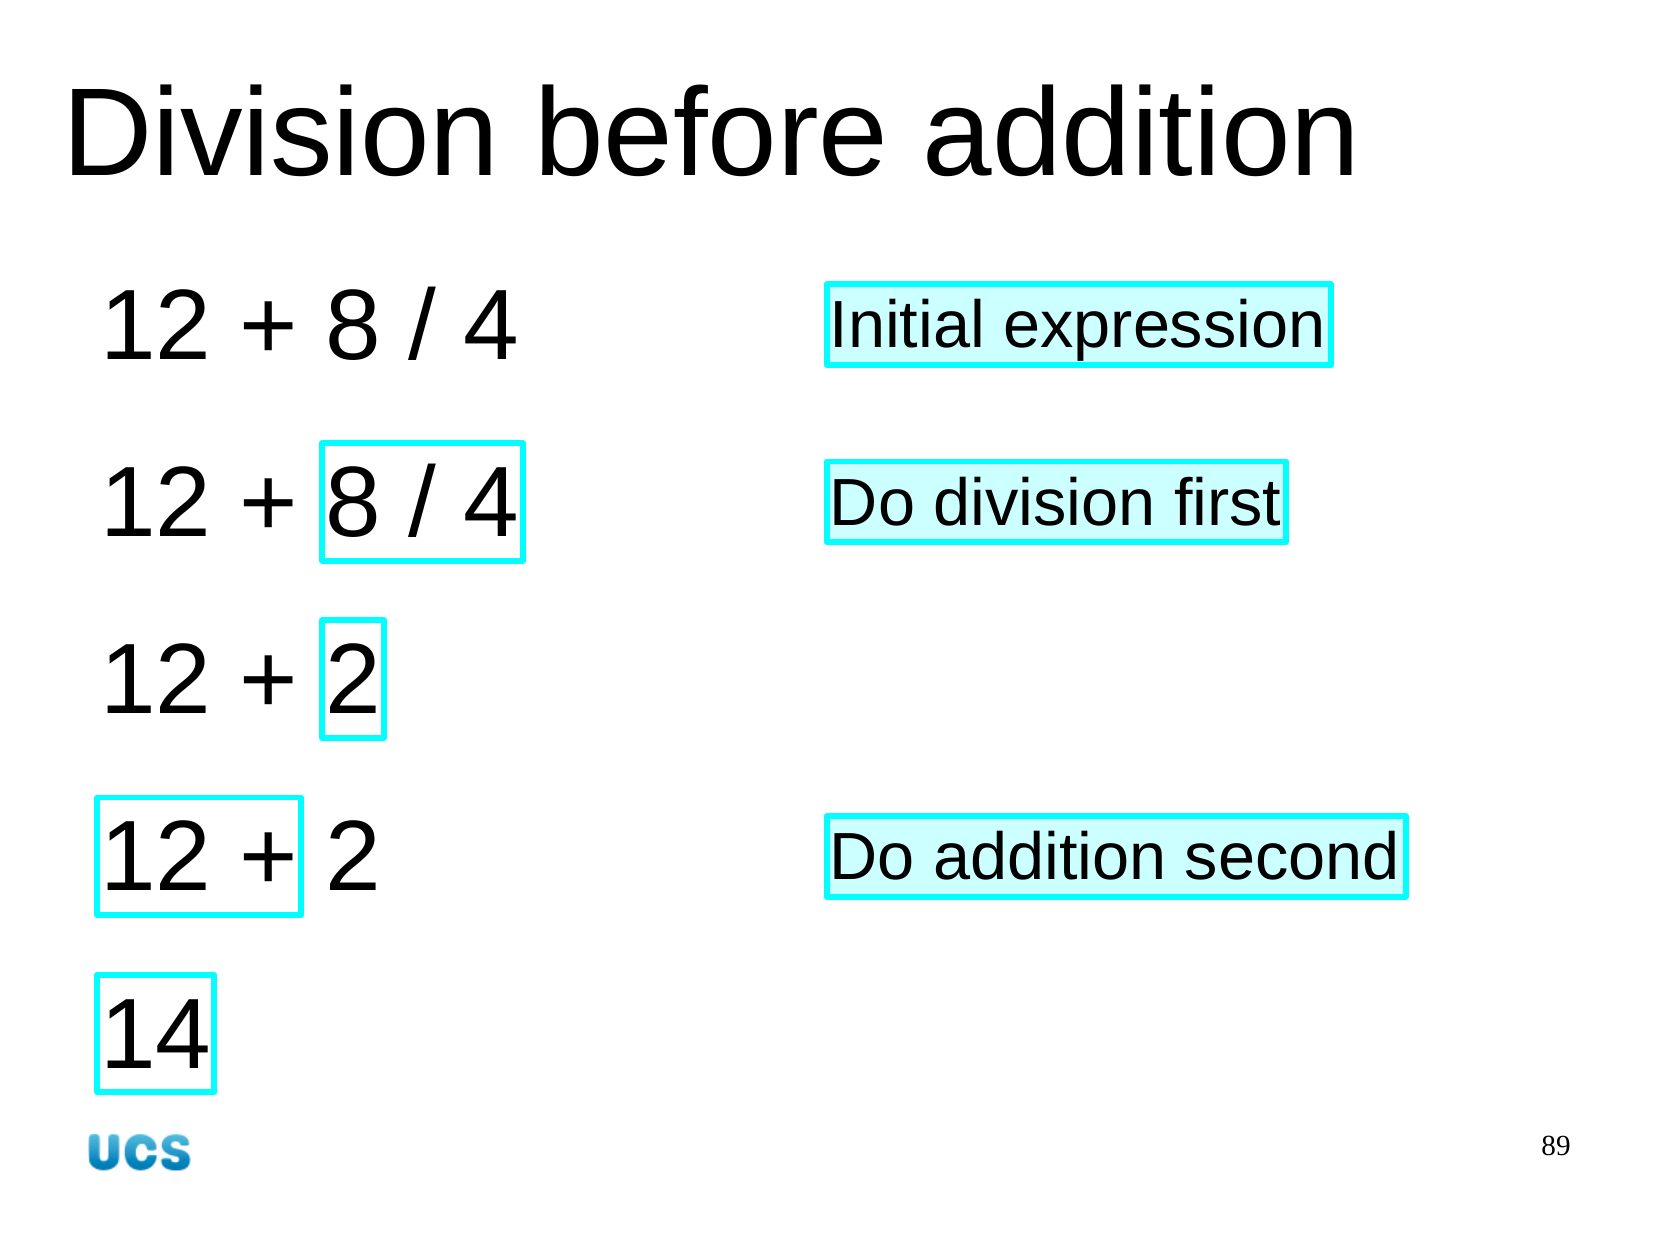

Division before addition
12 +
8 / 4
Initial expression
12 +
8 / 4
Do division first
12 +
2
12 +
2
Do addition second
14
89